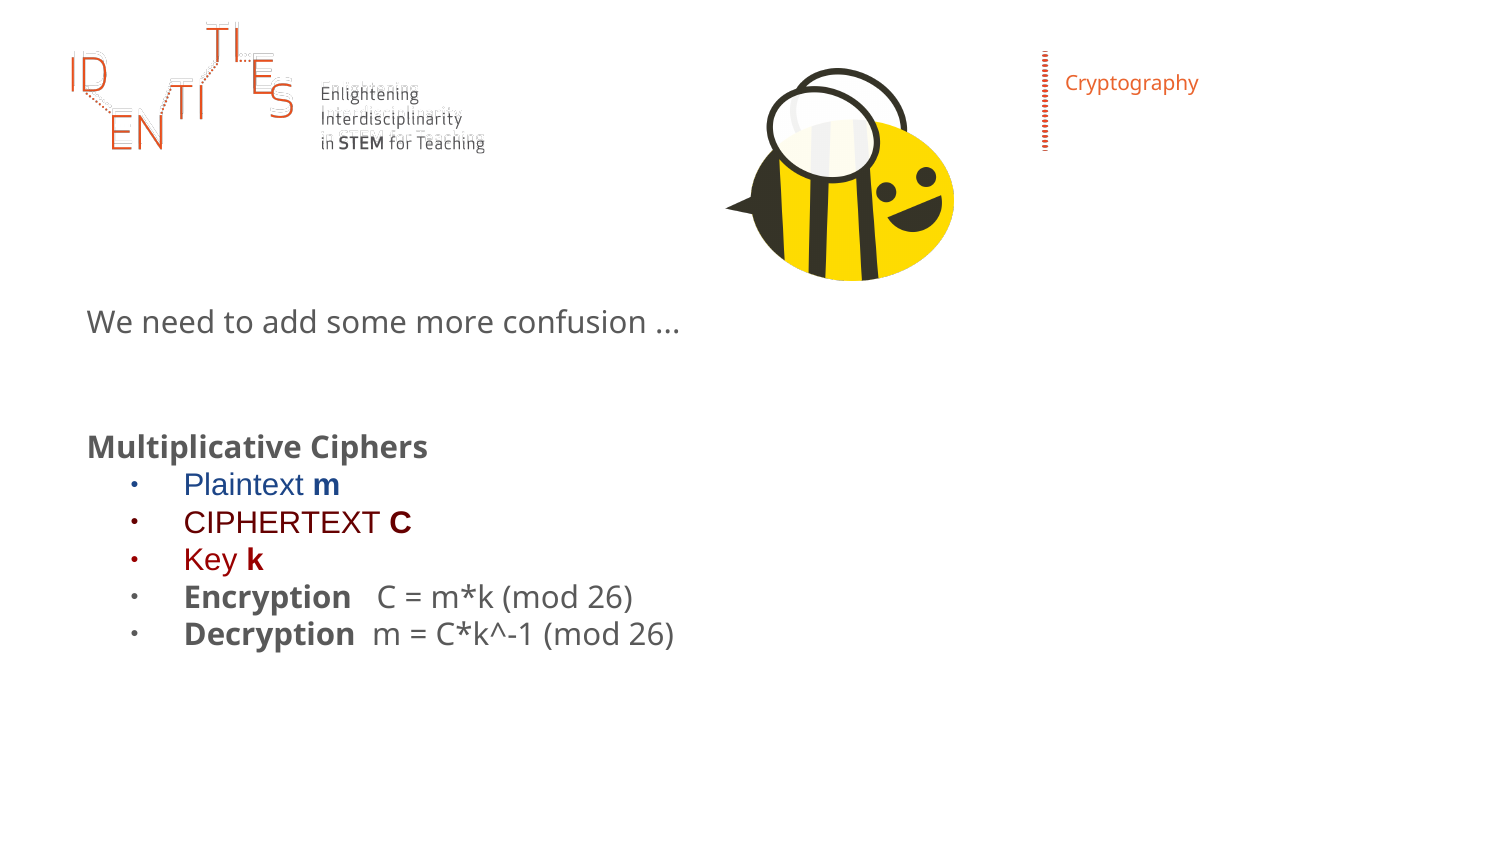

Cryptography
We need to add some more confusion ...
Multiplicative Ciphers
Plaintext m
CIPHERTEXT C
Key k
Encryption C = m*k (mod 26)
Decryption m = C*k^-1 (mod 26)